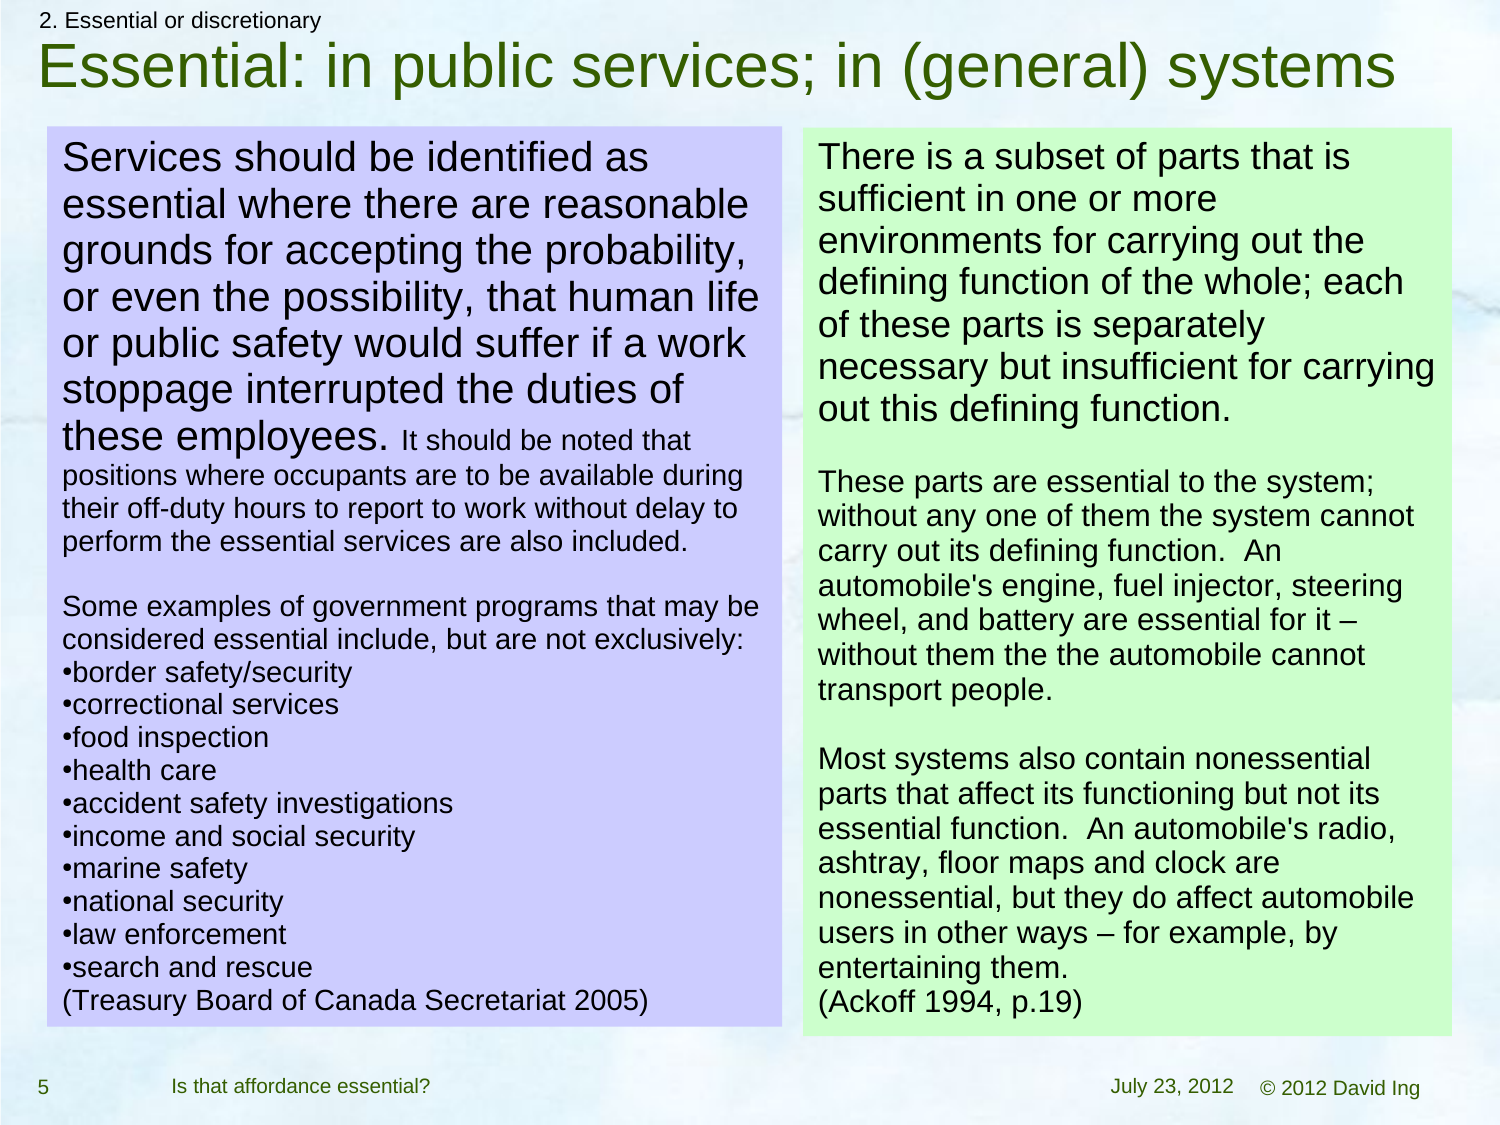

2. Essential or discretionary
# Essential: in public services; in (general) systems
Services should be identified as essential where there are reasonable grounds for accepting the probability, or even the possibility, that human life or public safety would suffer if a work stoppage interrupted the duties of these employees. It should be noted that positions where occupants are to be available during their off-duty hours to report to work without delay to perform the essential services are also included.
Some examples of government programs that may be considered essential include, but are not exclusively:
border safety/security
correctional services
food inspection
health care
accident safety investigations
income and social security
marine safety
national security
law enforcement
search and rescue
(Treasury Board of Canada Secretariat 2005)
There is a subset of parts that is sufficient in one or more environments for carrying out the defining function of the whole; each of these parts is separately necessary but insufficient for carrying out this defining function.
These parts are essential to the system; without any one of them the system cannot carry out its defining function. An automobile's engine, fuel injector, steering wheel, and battery are essential for it – without them the the automobile cannot transport people.
Most systems also contain nonessential parts that affect its functioning but not its essential function. An automobile's radio, ashtray, floor maps and clock are nonessential, but they do affect automobile users in other ways – for example, by entertaining them.
(Ackoff 1994, p.19)
Is that affordance essential?
July 23, 2012
5